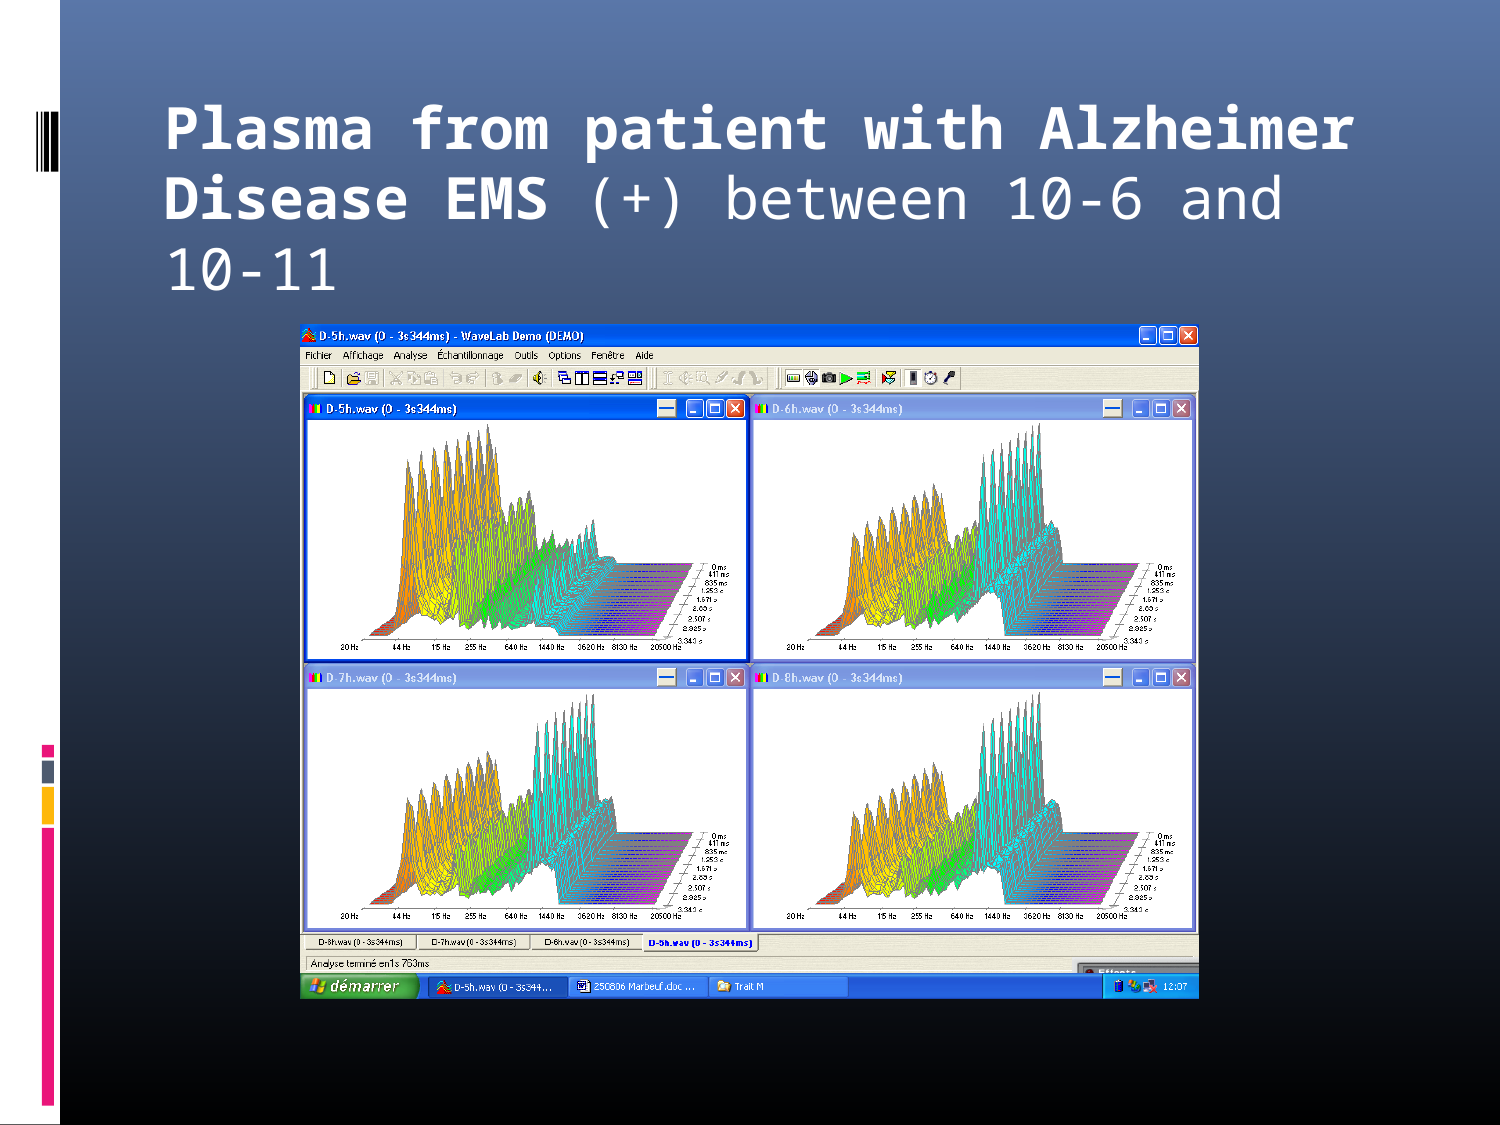

Plasma from patient with Alzheimer Disease EMS (+) between 10-6 and 10-11